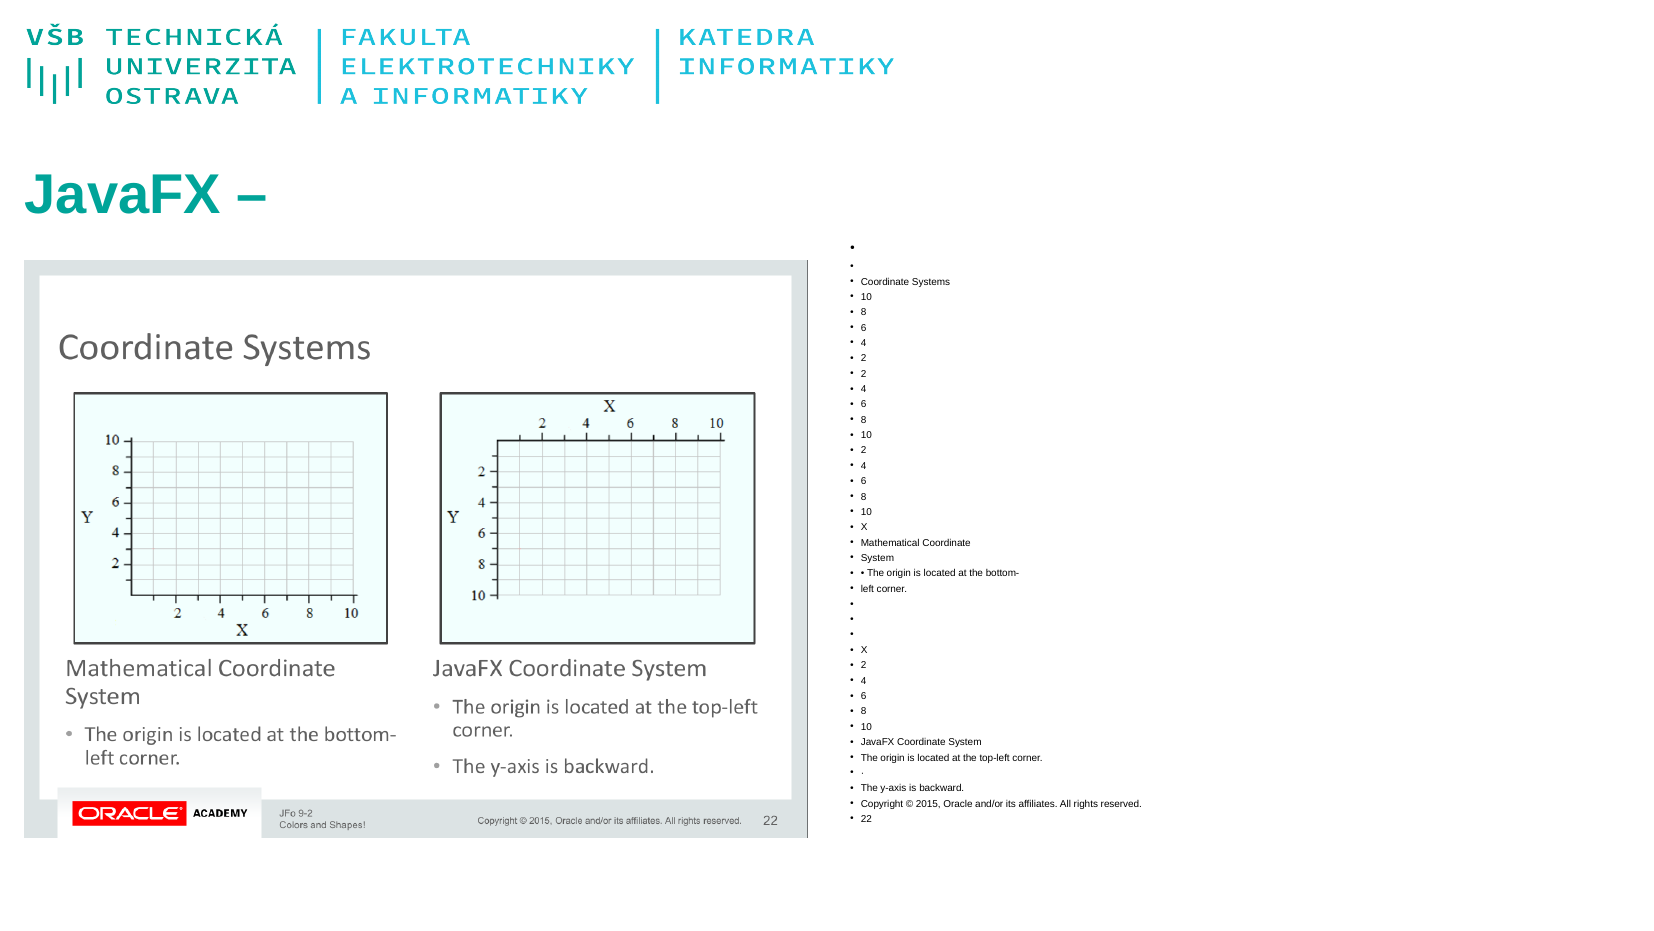

# JavaFX –
﻿
Coordinate Systems
10
8
6
4
2
2
4
6
8
10
2
4
6
8
10
X
Mathematical Coordinate
System
• The origin is located at the bottom-
left corner.
X
2
4
6
8
10
JavaFX Coordinate System
The origin is located at the top-left corner.
·
The y-axis is backward.
Copyright © 2015, Oracle and/or its affiliates. All rights reserved.
22